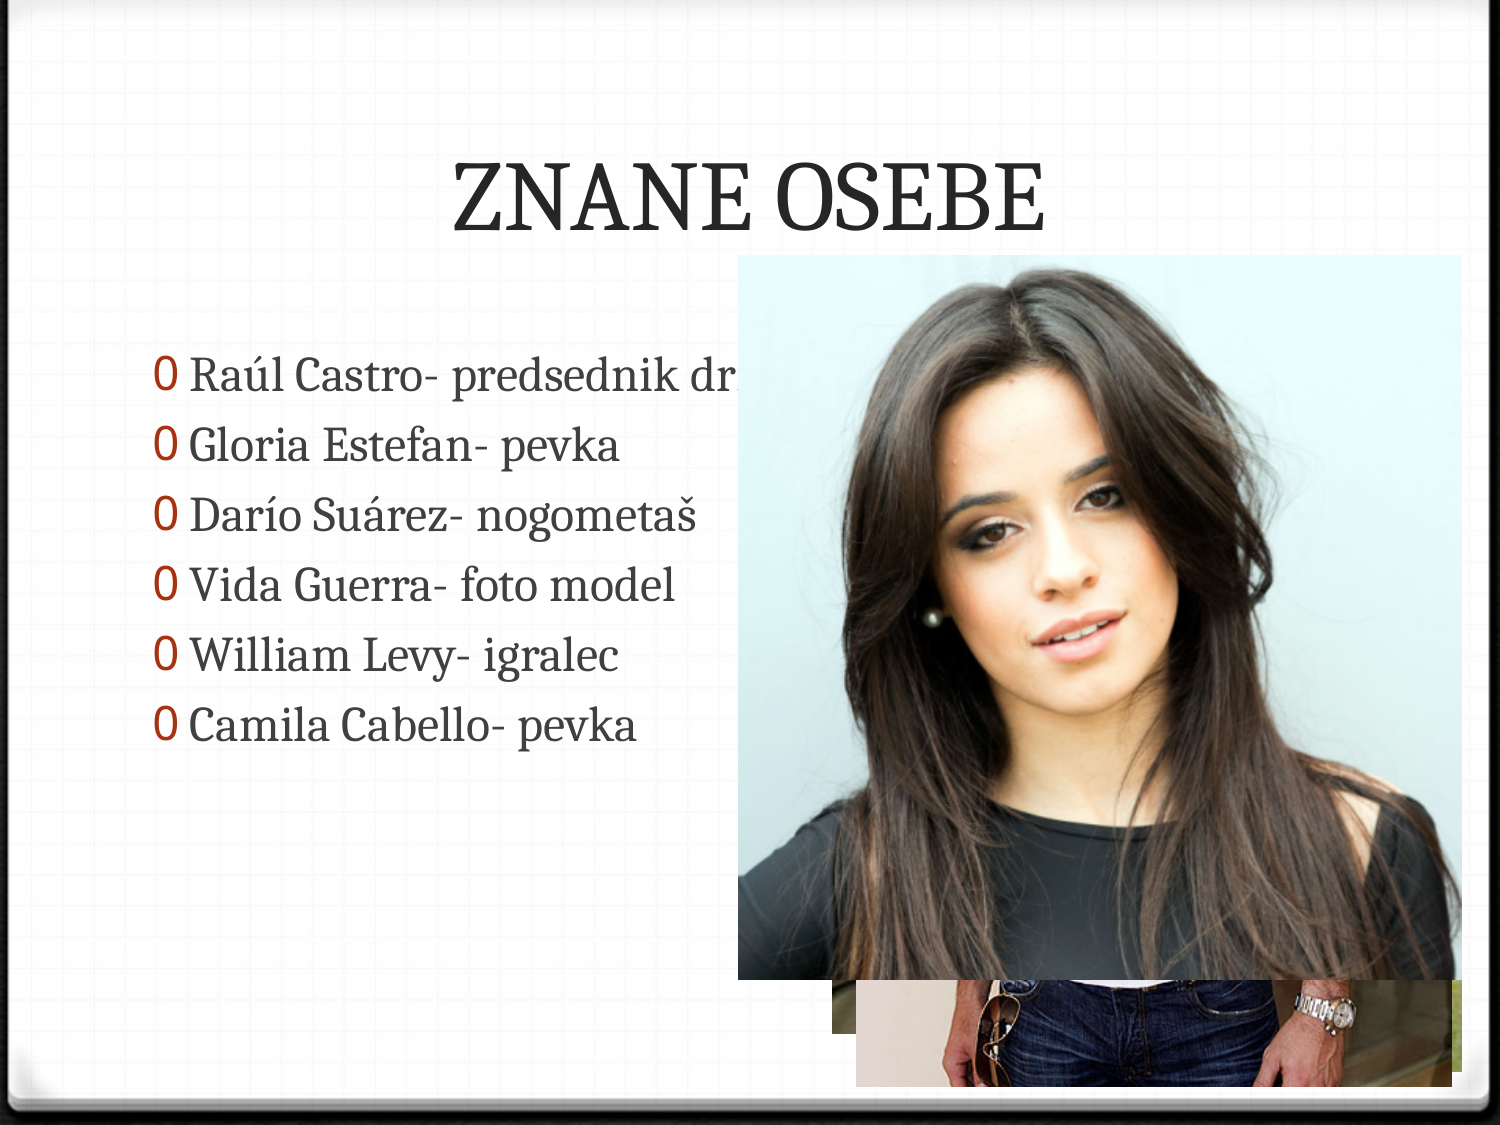

# ZNANE OSEBE
Raúl Castro- predsednik države
Gloria Estefan- pevka
Darío Suárez- nogometaš
Vida Guerra- foto model
William Levy- igralec
Camila Cabello- pevka